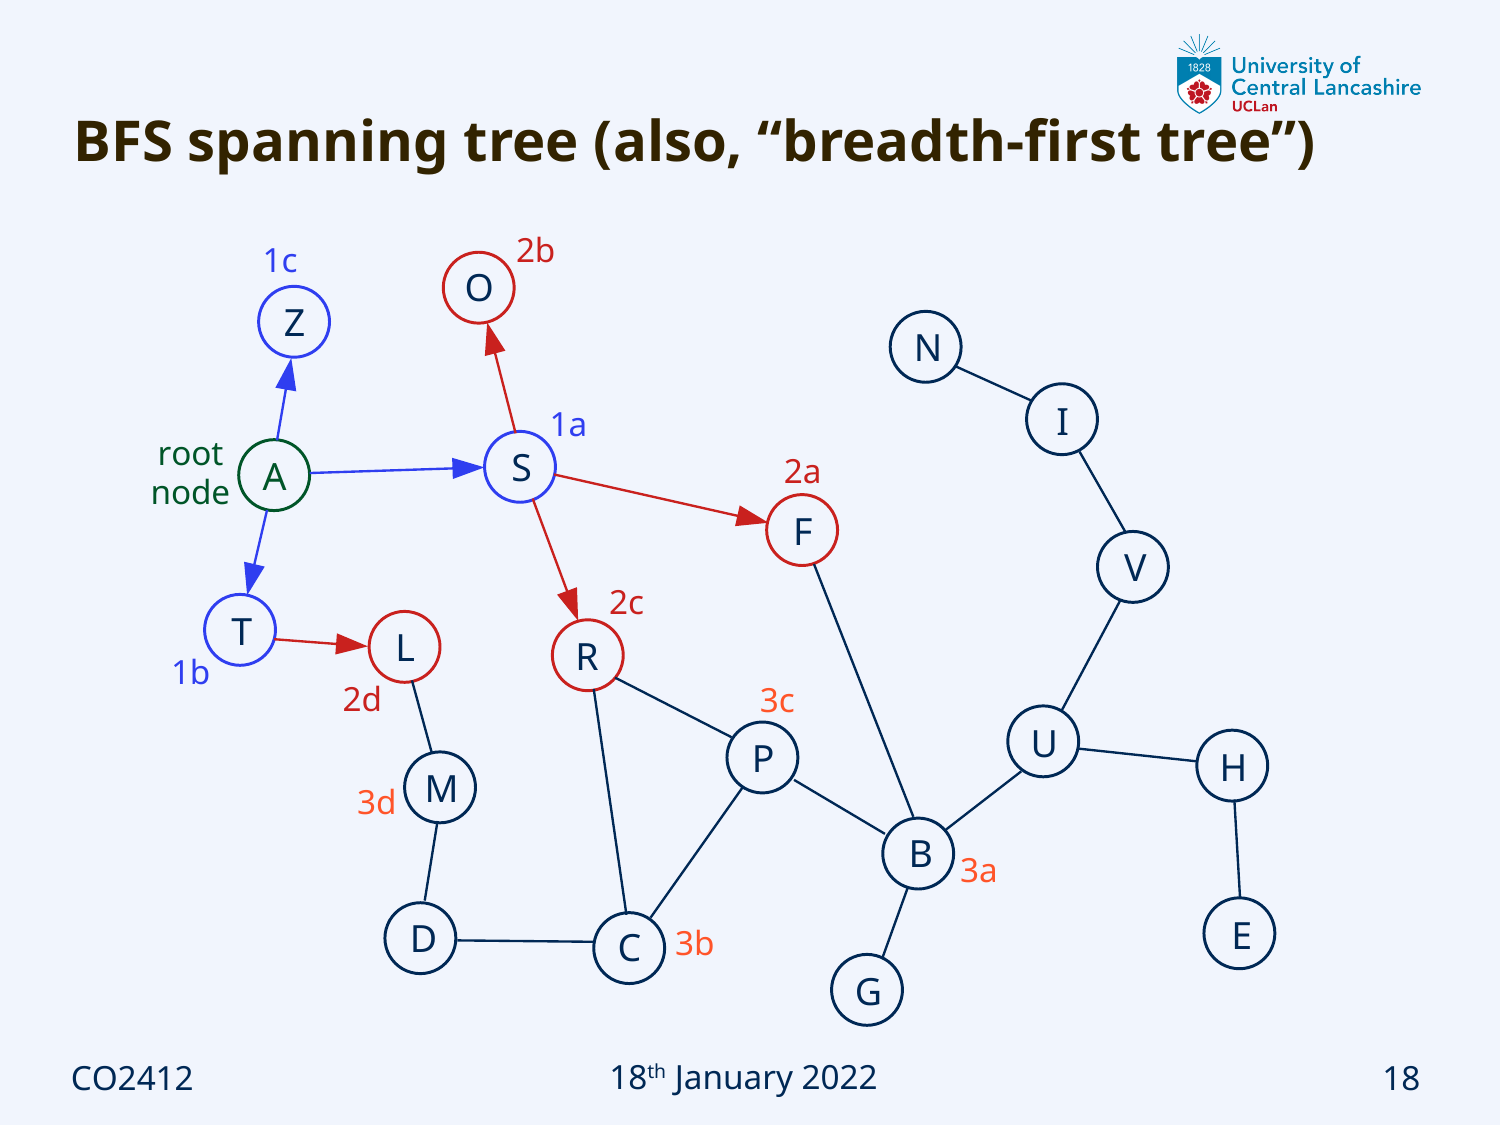

# BFS spanning tree (also, “breadth-first tree”)
2b
1c
O
Z
N
I
1a
root node
S
2a
A
F
V
2c
T
L
R
1b
2d
3c
U
P
H
M
3d
B
3a
E
D
3b
C
G